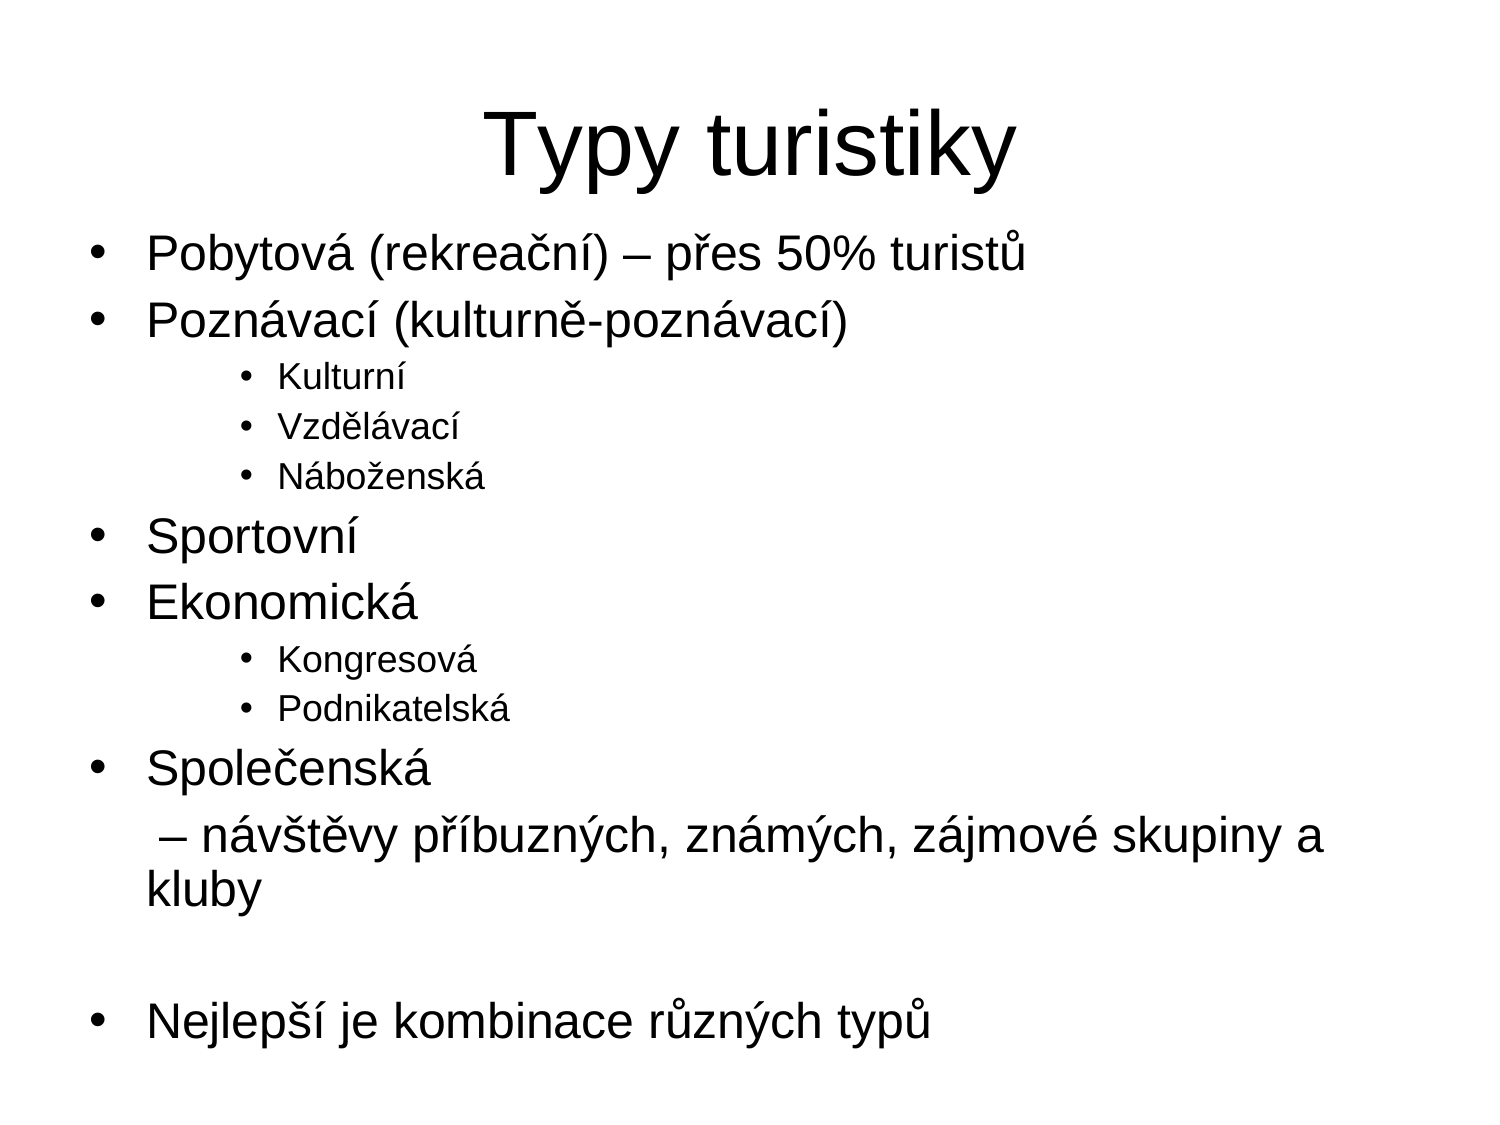

# Typy turistiky
Pobytová (rekreační) – přes 50% turistů
Poznávací (kulturně-poznávací)
Kulturní
Vzdělávací
Náboženská
Sportovní
Ekonomická
Kongresová
Podnikatelská
Společenská
	 – návštěvy příbuzných, známých, zájmové skupiny a kluby
Nejlepší je kombinace různých typů